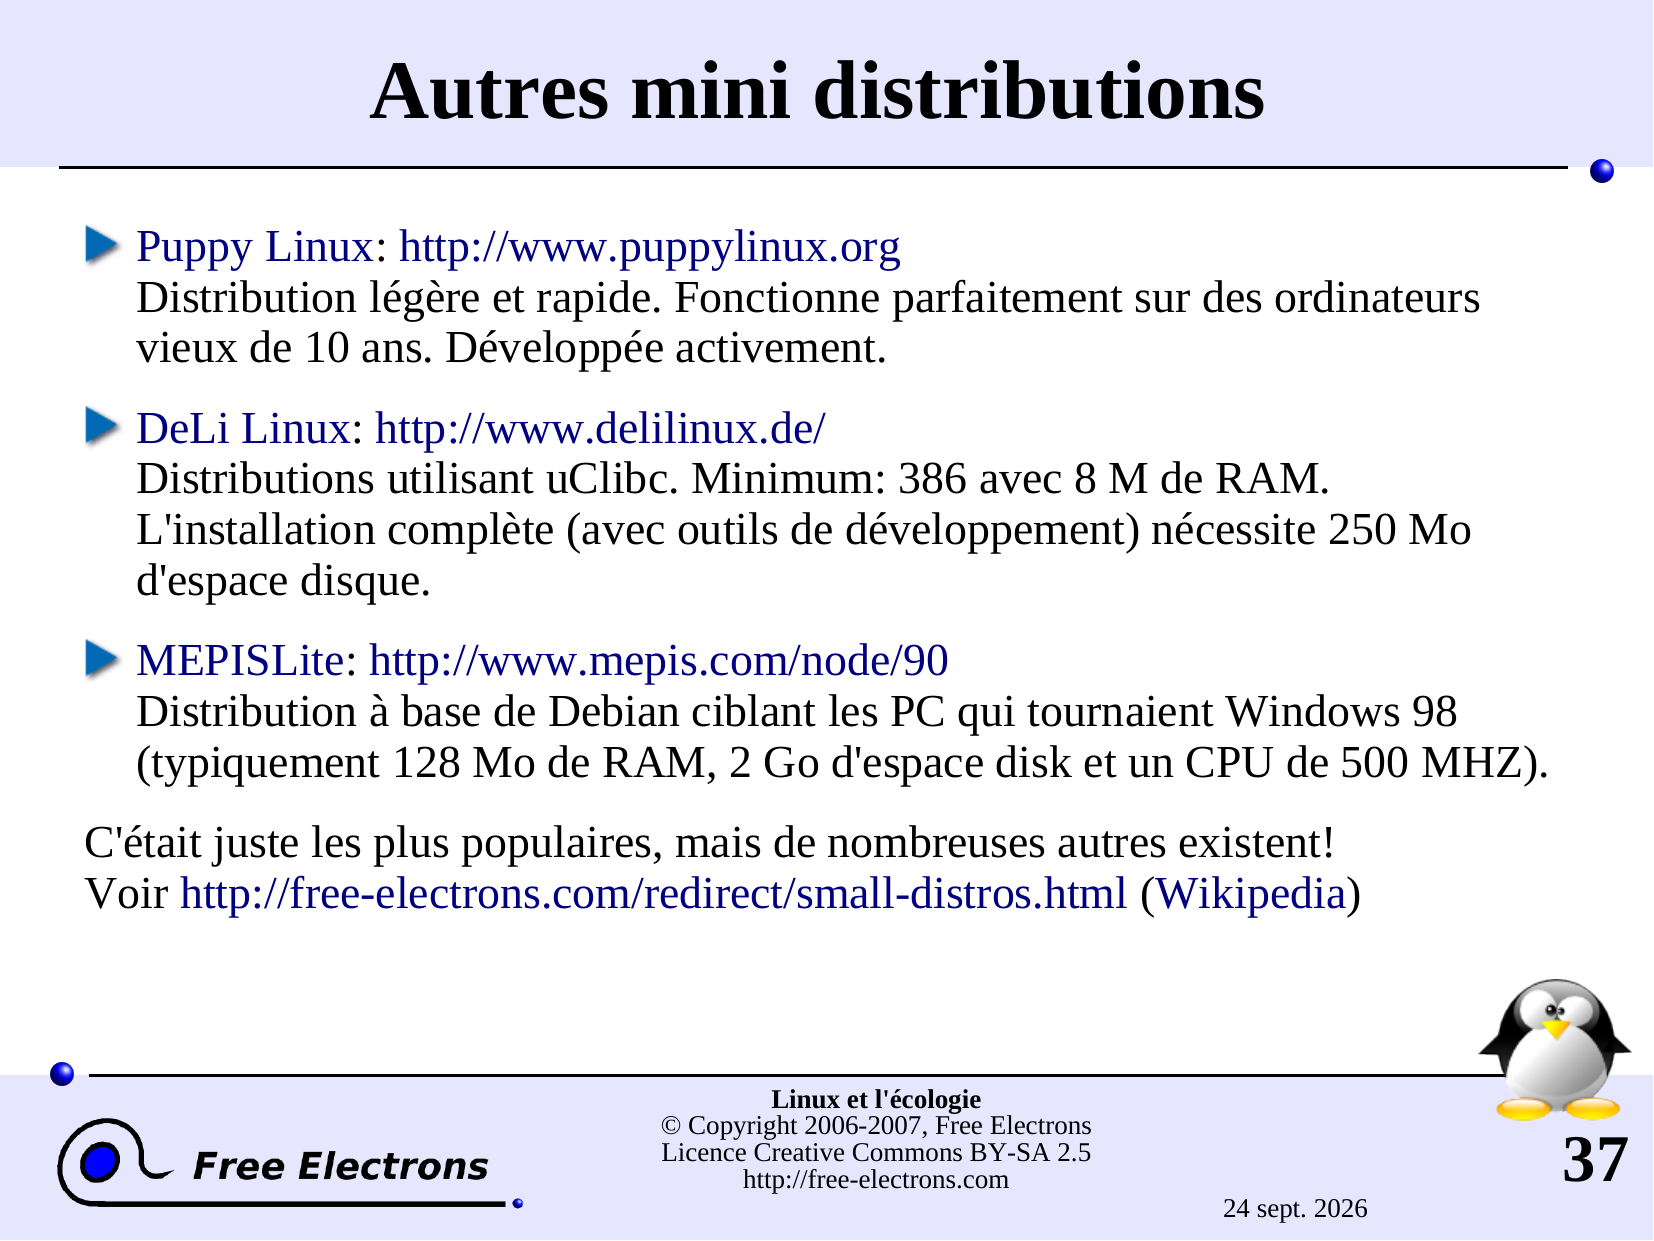

# Autres mini distributions
Puppy Linux: http://www.puppylinux.org
Distribution légère et rapide. Fonctionne parfaitement sur des ordinateurs vieux de 10 ans. Développée activement.
DeLi Linux: http://www.delilinux.de/
Distributions utilisant uClibc. Minimum: 386 avec 8 M de RAM. L'installation complète (avec outils de développement) nécessite 250 Mo d'espace disque.
MEPISLite: http://www.mepis.com/node/90
Distribution à base de Debian ciblant les PC qui tournaient Windows 98
(typiquement 128 Mo de RAM, 2 Go d'espace disk et un CPU de 500 MHZ).
C'était juste les plus populaires, mais de nombreuses autres existent!
Voir http://free-electrons.com/redirect/small-distros.html (Wikipedia)